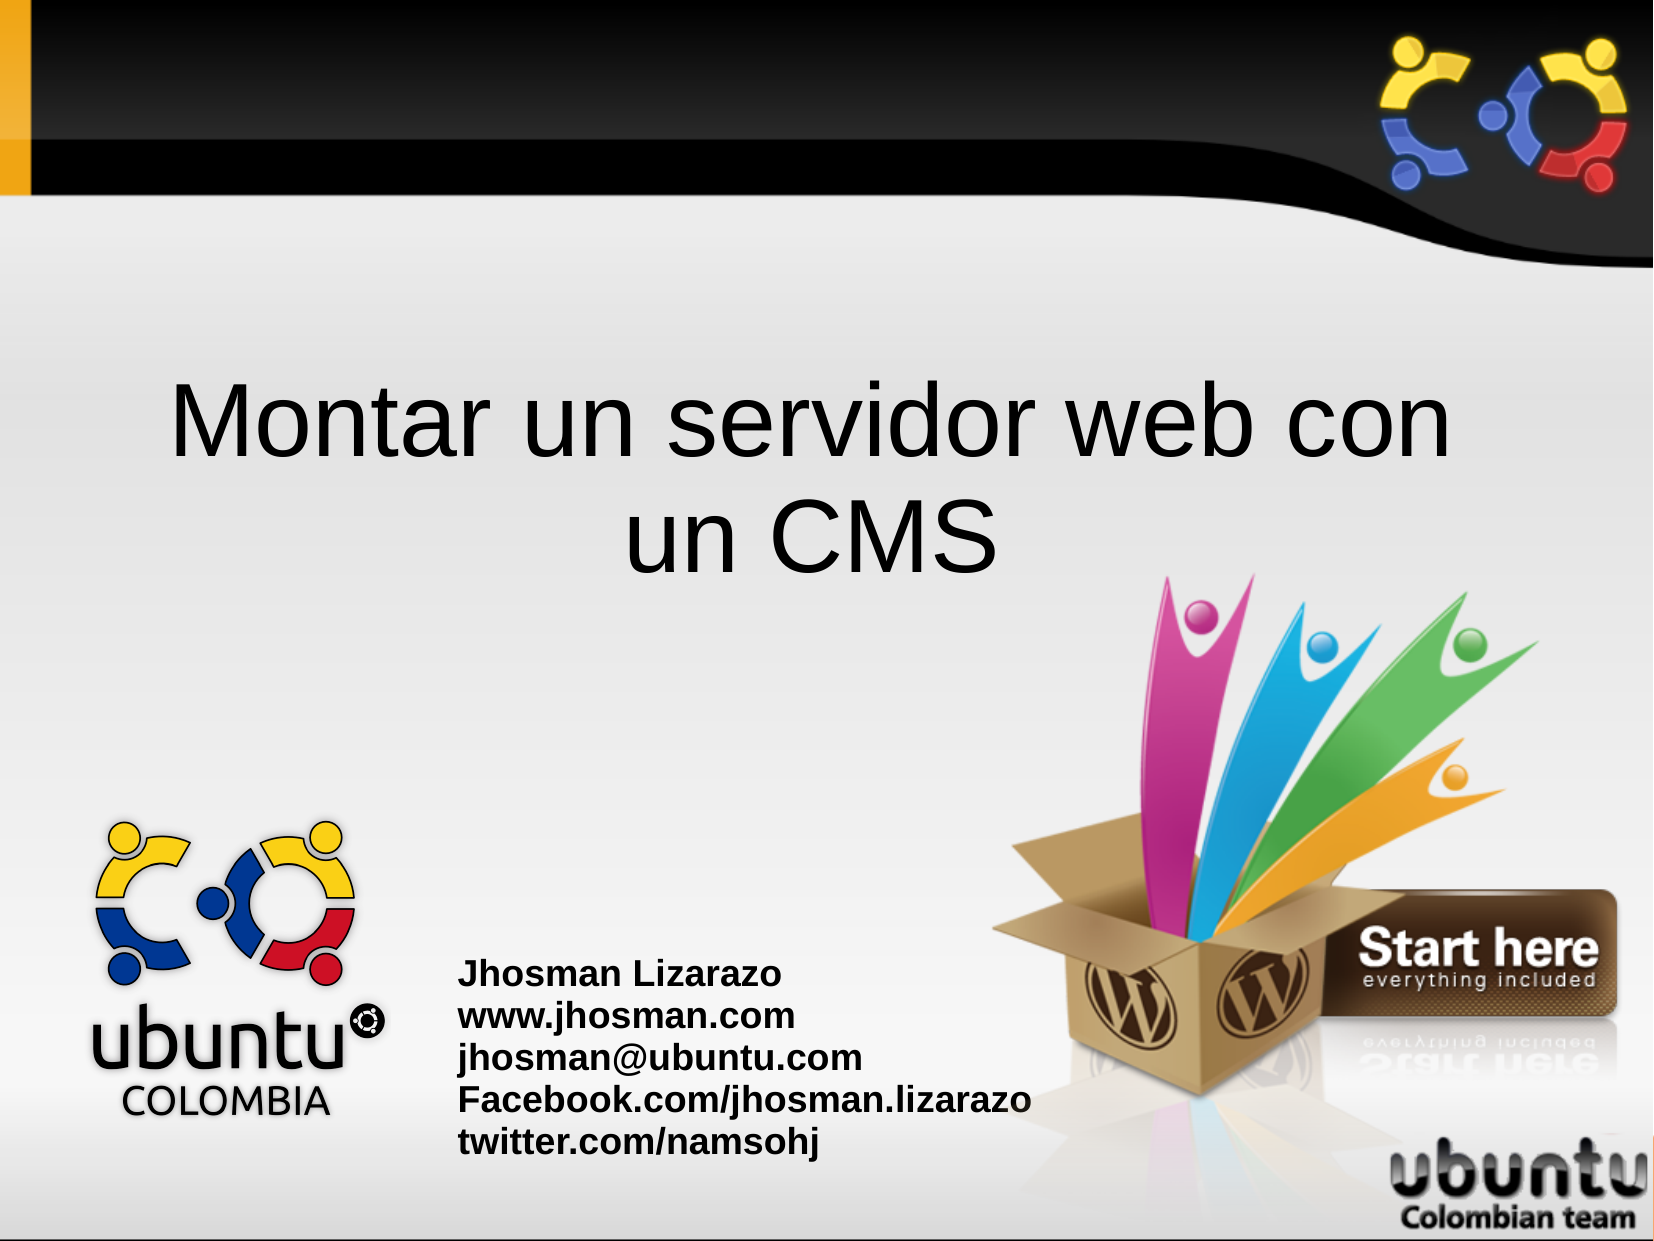

Montar un servidor web con un CMS
Jhosman Lizarazo
www.jhosman.com
jhosman@ubuntu.com
Facebook.com/jhosman.lizarazo
twitter.com/namsohj